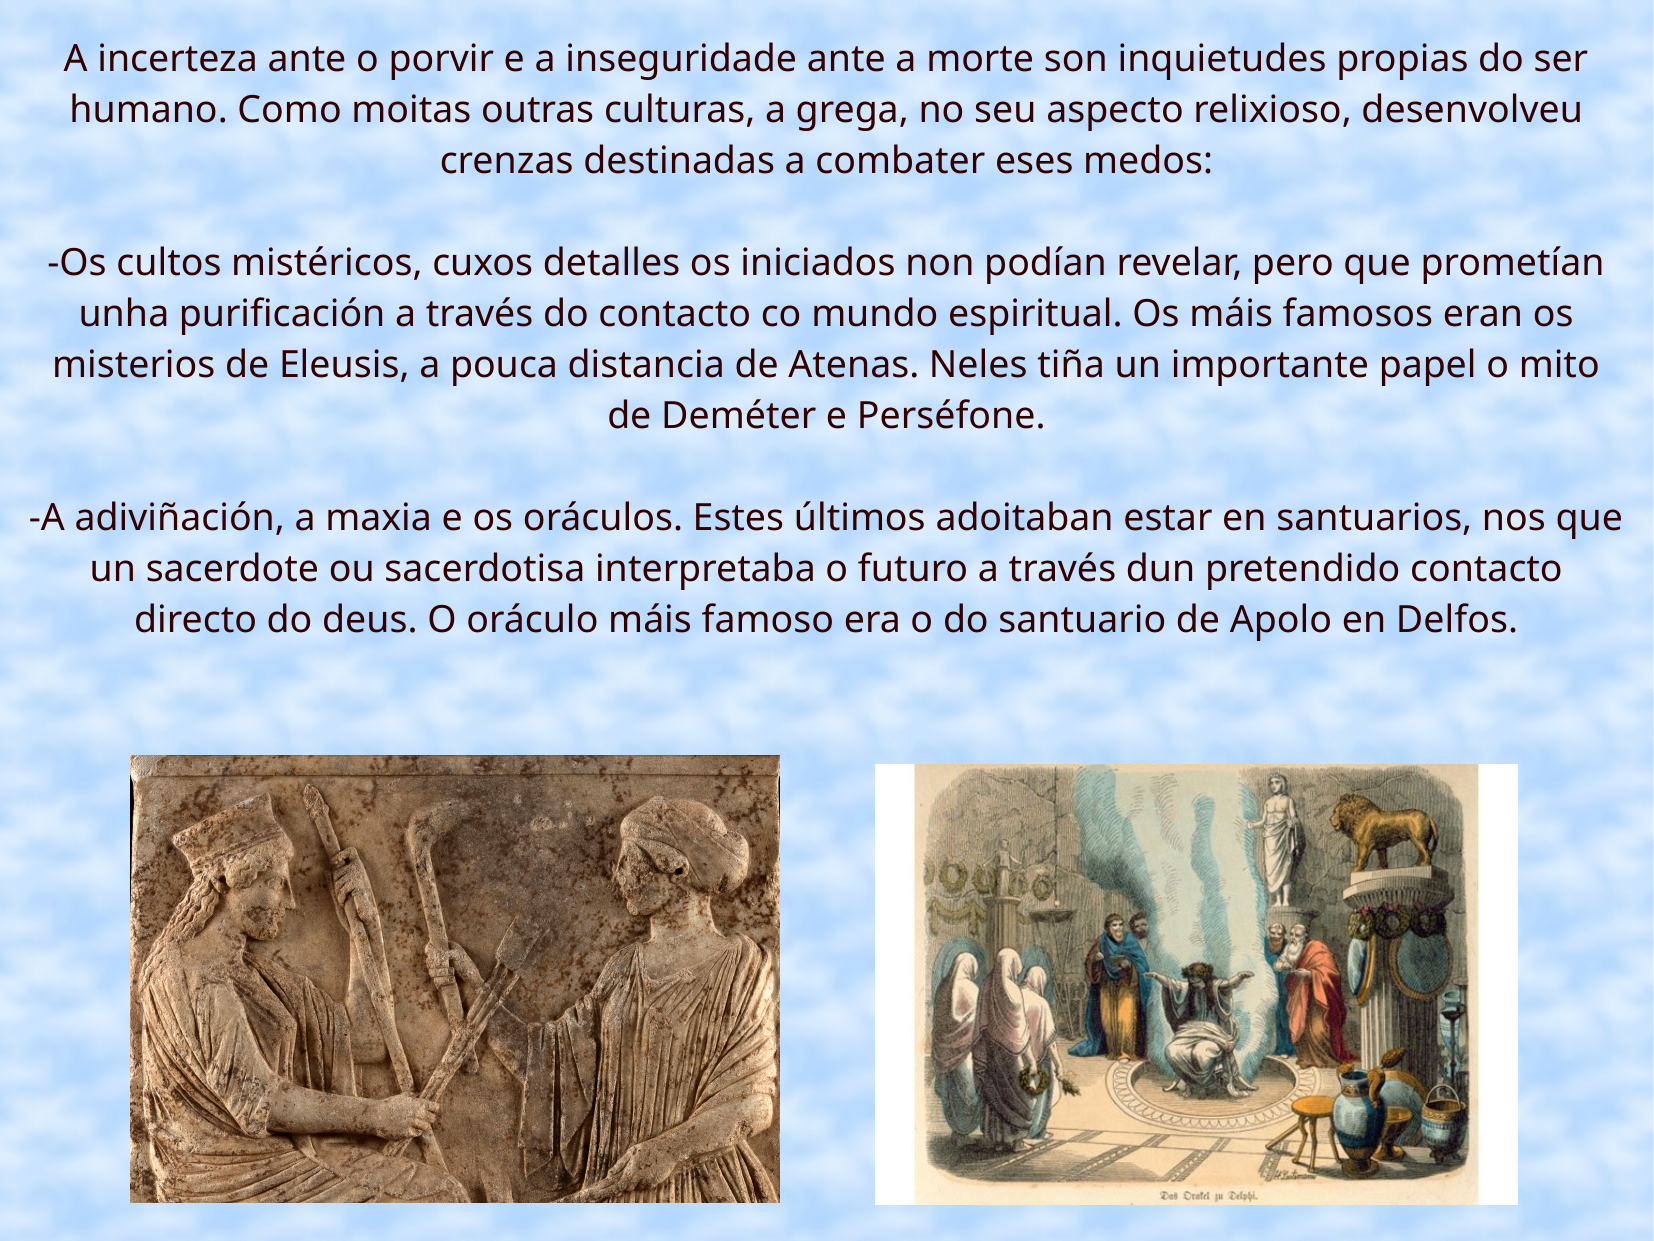

A incerteza ante o porvir e a inseguridade ante a morte son inquietudes propias do ser humano. Como moitas outras culturas, a grega, no seu aspecto relixioso, desenvolveu crenzas destinadas a combater eses medos:
-Os cultos mistéricos, cuxos detalles os iniciados non podían revelar, pero que prometían unha purificación a través do contacto co mundo espiritual. Os máis famosos eran os misterios de Eleusis, a pouca distancia de Atenas. Neles tiña un importante papel o mito de Deméter e Perséfone.
-A adiviñación, a maxia e os oráculos. Estes últimos adoitaban estar en santuarios, nos que un sacerdote ou sacerdotisa interpretaba o futuro a través dun pretendido contacto directo do deus. O oráculo máis famoso era o do santuario de Apolo en Delfos.